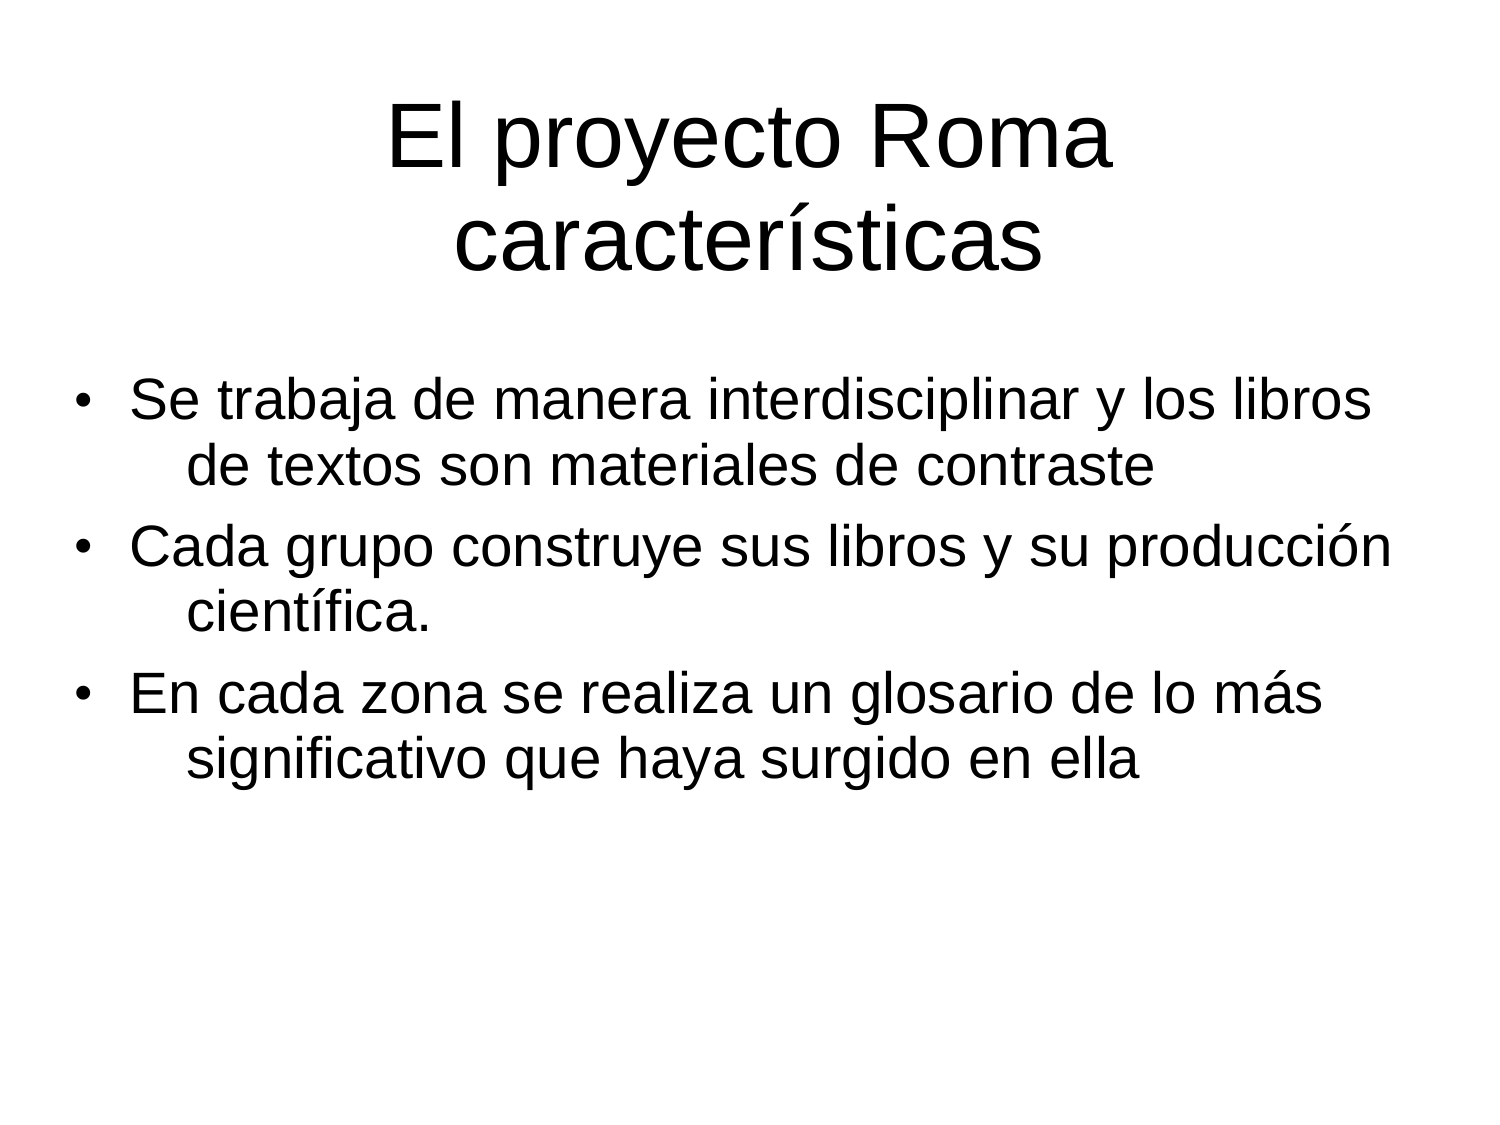

# El proyecto Roma características
Se trabaja de manera interdisciplinar y los libros de textos son materiales de contraste
Cada grupo construye sus libros y su producción científica.
En cada zona se realiza un glosario de lo más significativo que haya surgido en ella